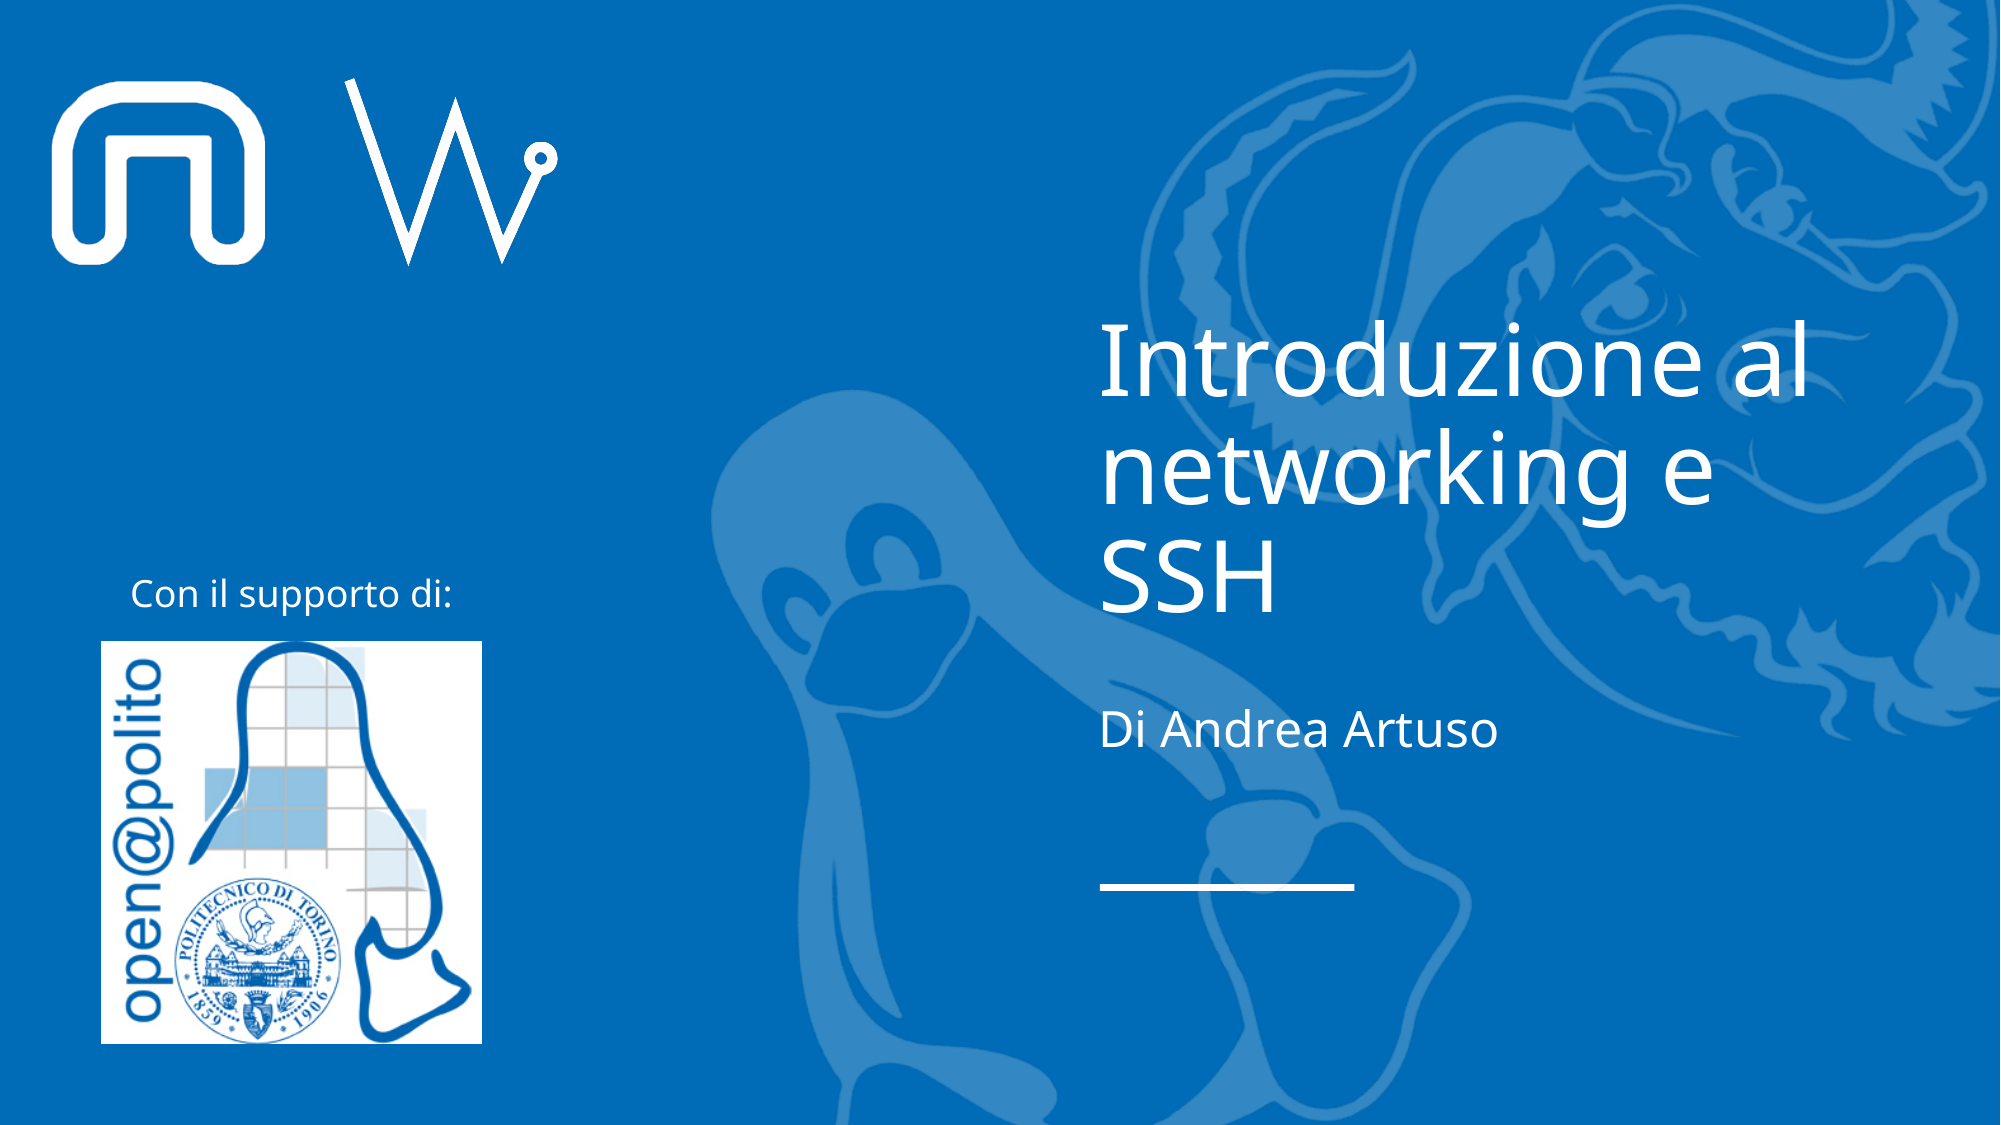

Introduzione al networking e SSH
# Di Andrea Artuso